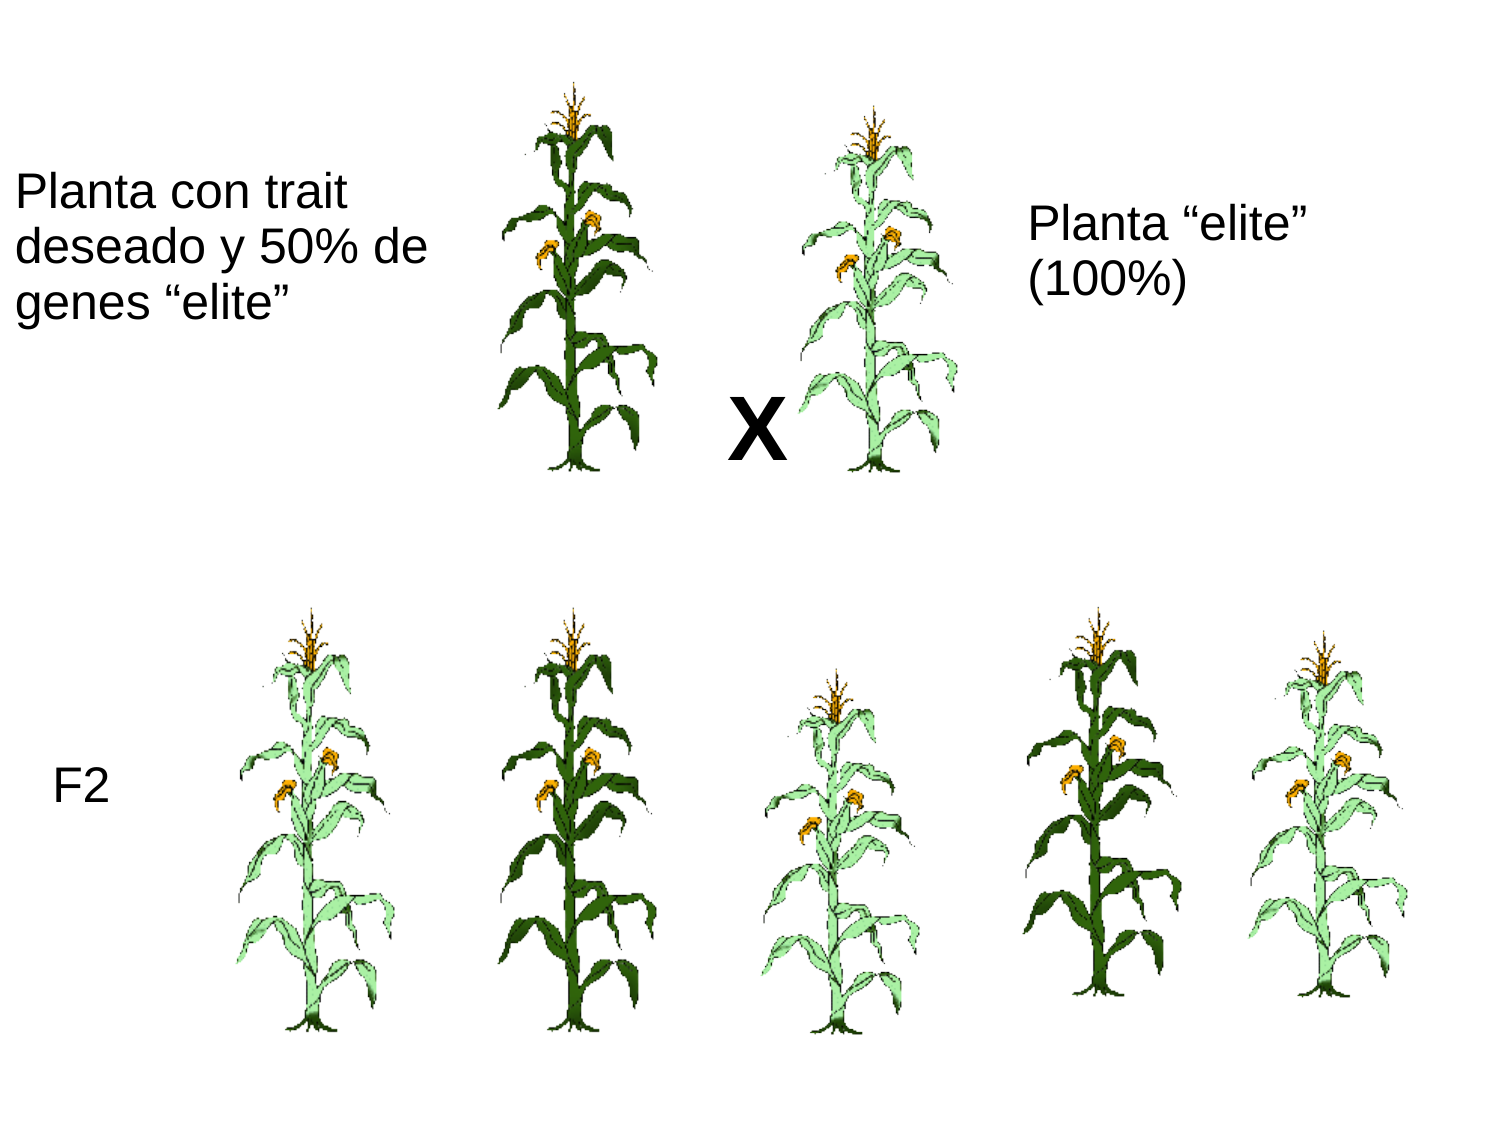

Planta con trait deseado y 50% de genes “elite”
Planta “elite” (100%)
X
F2